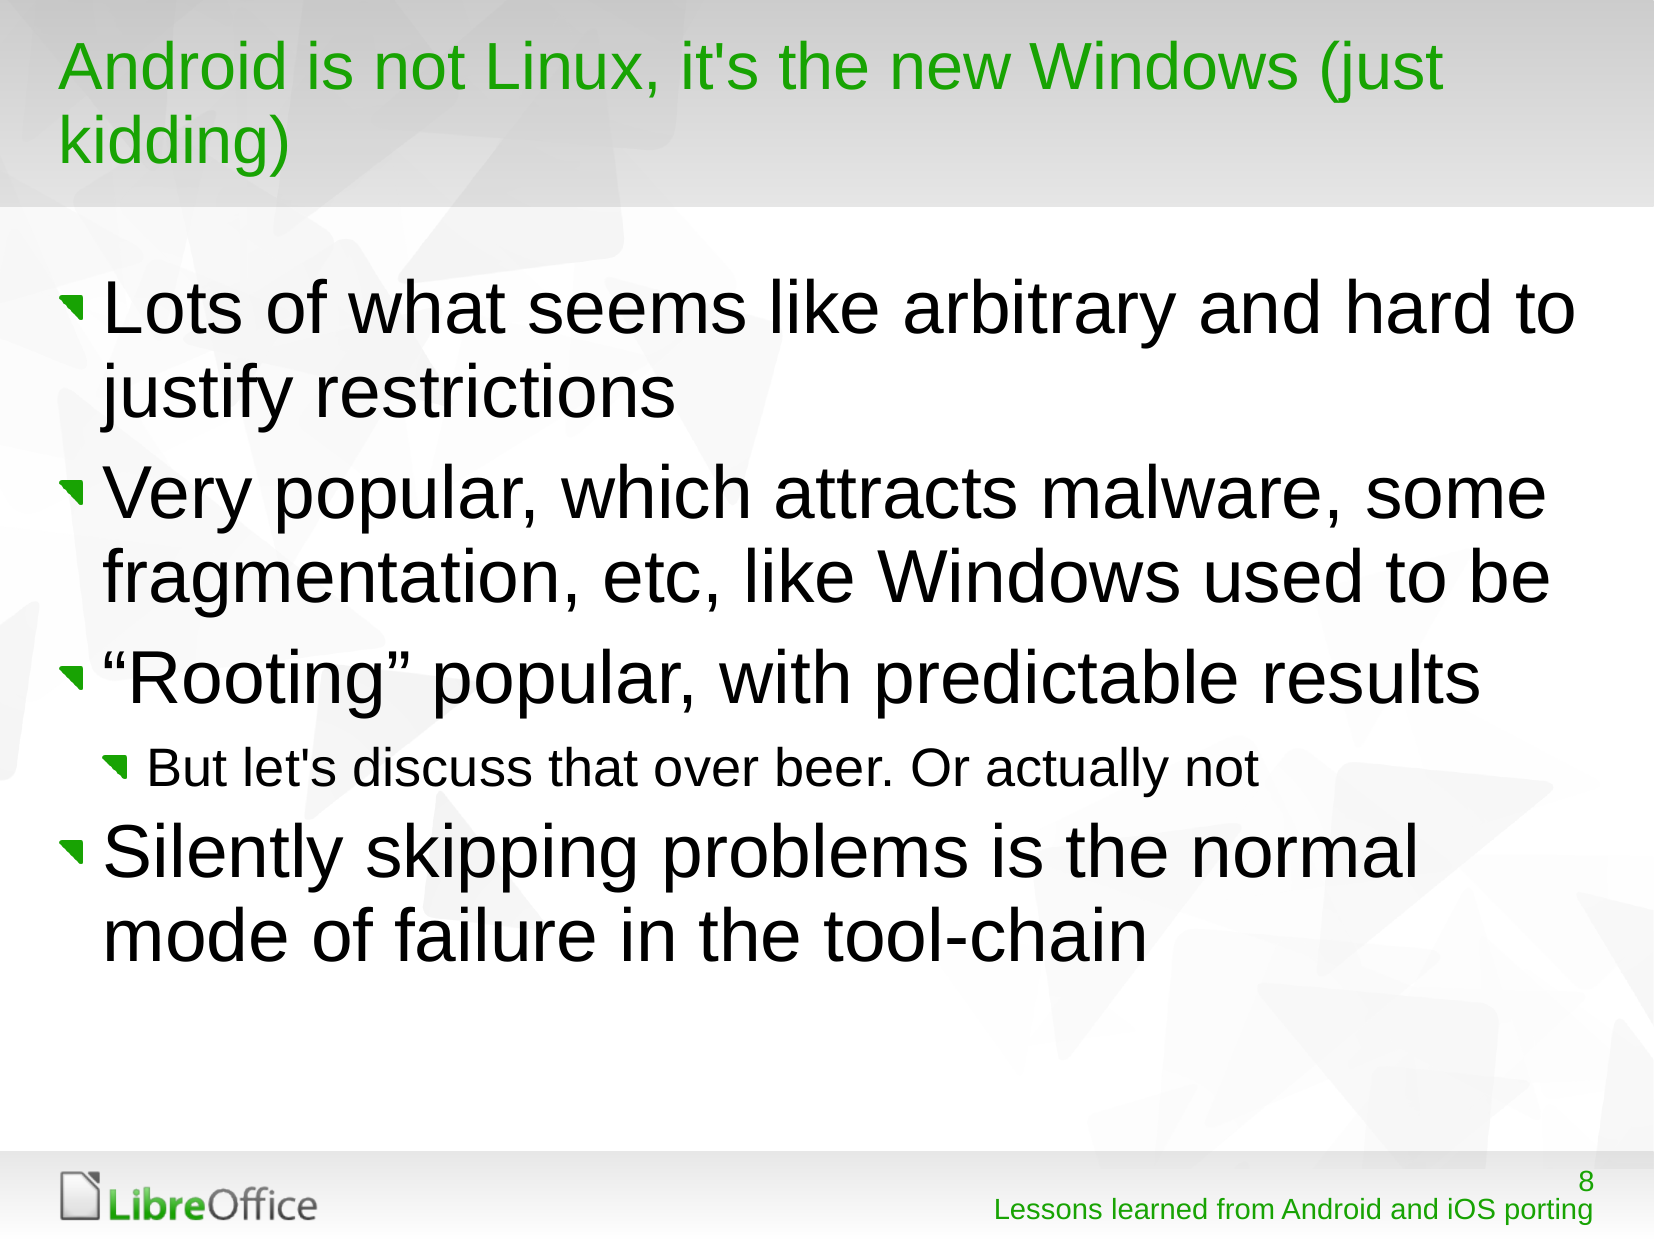

# Android is not Linux, it's the new Windows (just kidding)
Lots of what seems like arbitrary and hard to justify restrictions
Very popular, which attracts malware, some fragmentation, etc, like Windows used to be
“Rooting” popular, with predictable results
But let's discuss that over beer. Or actually not
Silently skipping problems is the normal mode of failure in the tool-chain
8
Lessons learned from Android and iOS porting